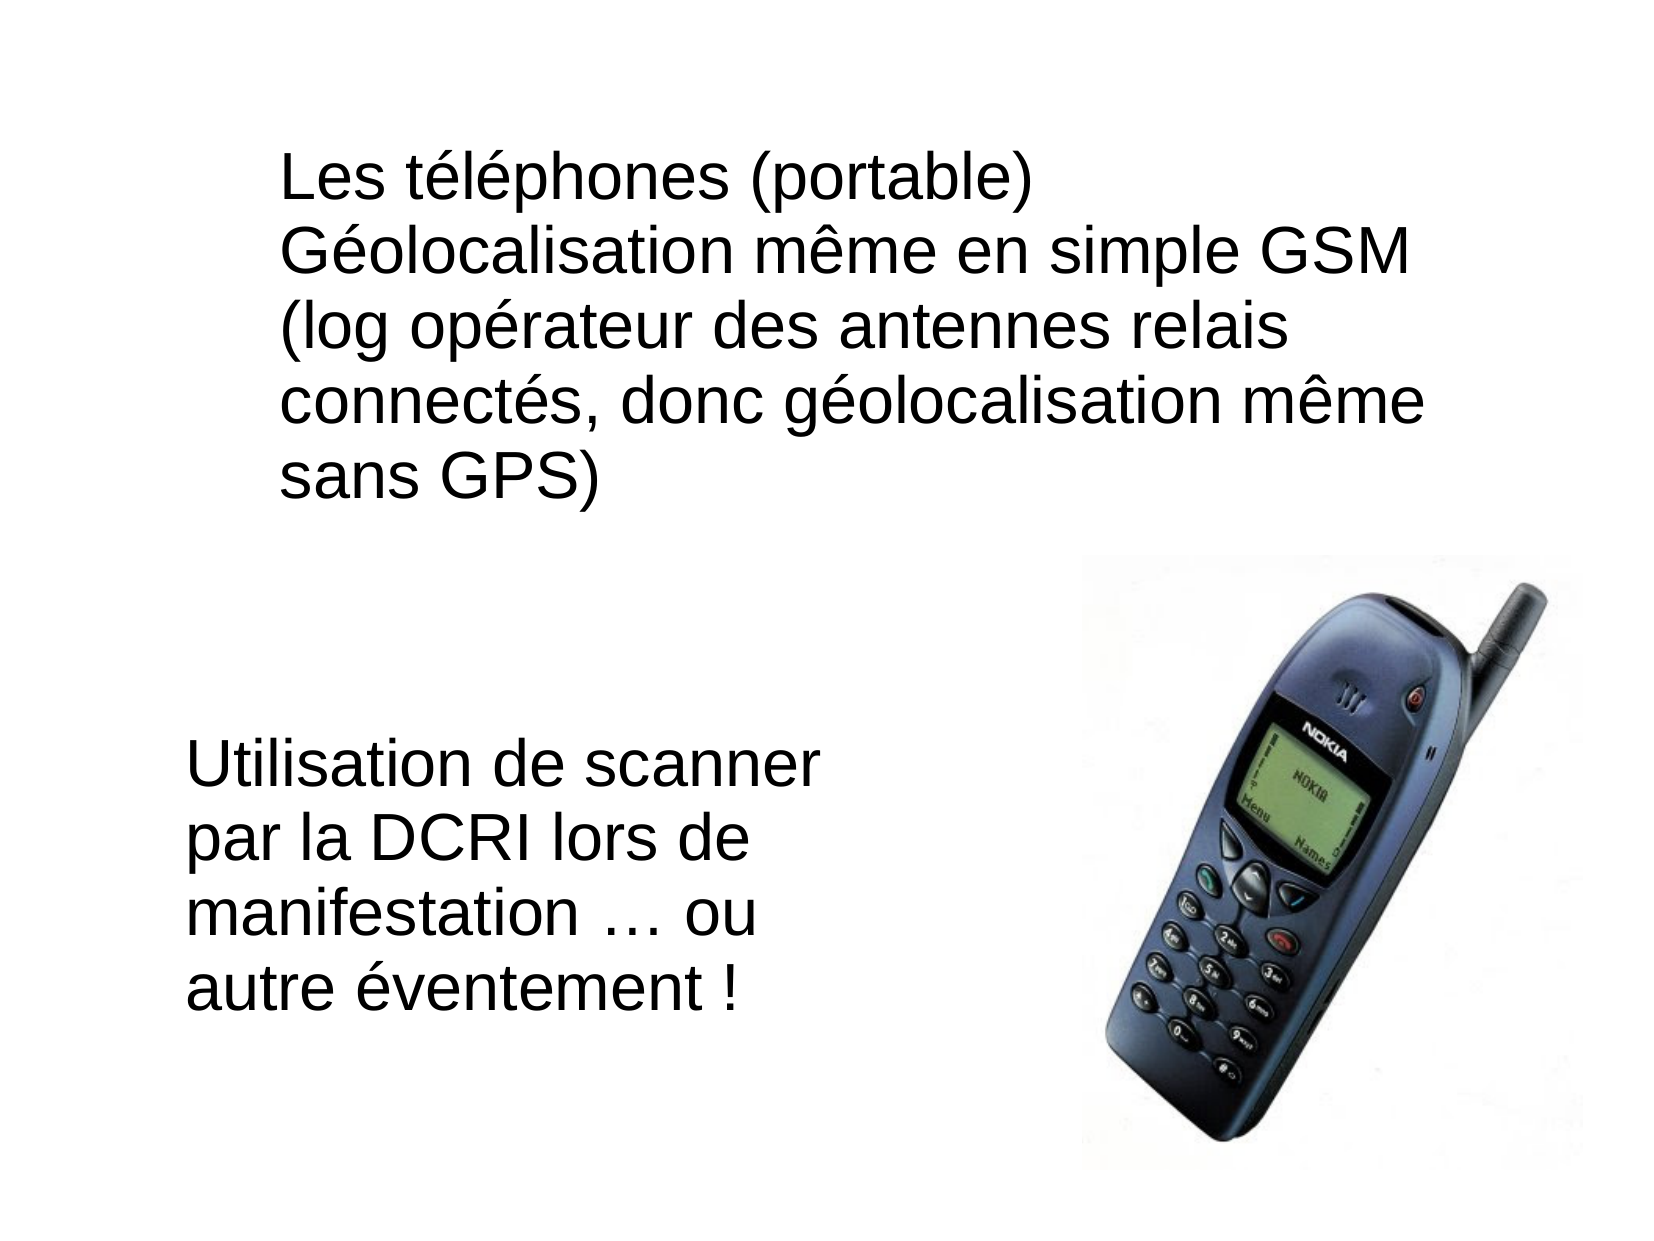

Les téléphones (portable)
Géolocalisation même en simple GSM (log opérateur des antennes relais connectés, donc géolocalisation même sans GPS)
Utilisation de scanner par la DCRI lors de manifestation … ou autre éventement !